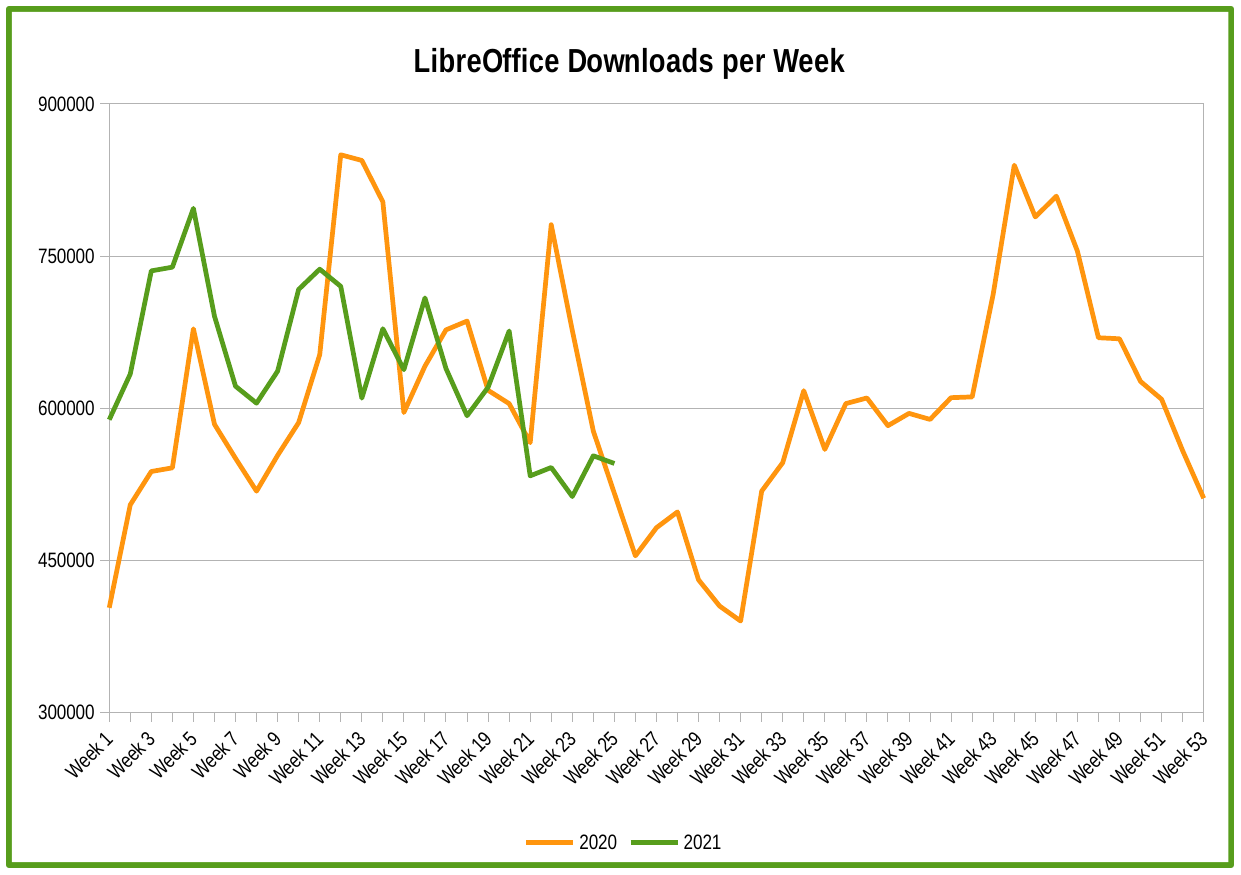

### Chart: LibreOffice Downloads per Week
| Category | 2020 | 2021 |
|---|---|---|
| Week 1 | 403075.0 | 588605.0 |
| Week 2 | 504619.0 | 633674.0 |
| Week 3 | 537449.0 | 735351.0 |
| Week 4 | 541051.0 | 739033.0 |
| Week 5 | 678229.0 | 797012.0 |
| Week 6 | 584015.0 | 690636.0 |
| Week 7 | 550434.0 | 621594.0 |
| Week 8 | 518084.0 | 604878.0 |
| Week 9 | 553351.0 | 636427.0 |
| Week 10 | 585757.0 | 717058.0 |
| Week 11 | 652702.0 | 737014.0 |
| Week 12 | 849813.0 | 720061.0 |
| Week 13 | 844233.0 | 609859.0 |
| Week 14 | 803414.0 | 678297.0 |
| Week 15 | 595696.0 | 637934.0 |
| Week 16 | 641413.0 | 708685.0 |
| Week 17 | 677165.0 | 639089.0 |
| Week 18 | 685844.0 | 592488.0 |
| Week 19 | 617613.0 | 620548.0 |
| Week 20 | 604416.0 | 676073.0 |
| Week 21 | 565900.0 | 533167.0 |
| Week 22 | 780885.0 | 541422.0 |
| Week 23 | 676658.0 | 512780.0 |
| Week 24 | 577369.0 | 552957.0 |
| Week 25 | 515790.0 | 545387.0 |
| Week 26 | 454317.0 | None |
| Week 27 | 482000.0 | None |
| Week 28 | 497584.0 | None |
| Week 29 | 430712.0 | None |
| Week 30 | 404820.0 | None |
| Week 31 | 389984.0 | None |
| Week 32 | 518084.0 | None |
| Week 33 | 546119.0 | None |
| Week 34 | 617160.0 | None |
| Week 35 | 559212.0 | None |
| Week 36 | 604497.0 | None |
| Week 37 | 610009.0 | None |
| Week 38 | 582700.0 | None |
| Week 39 | 594843.0 | None |
| Week 40 | 588902.0 | None |
| Week 41 | 610295.0 | None |
| Week 42 | 611036.0 | None |
| Week 43 | 712348.0 | None |
| Week 44 | 839580.0 | None |
| Week 45 | 788546.0 | None |
| Week 46 | 809030.0 | None |
| Week 47 | 754866.0 | None |
| Week 48 | 669394.0 | None |
| Week 49 | 668386.0 | None |
| Week 50 | 626322.0 | None |
| Week 51 | 608708.0 | None |
| Week 52 | 557995.0 | None |
| Week 53 | 511080.0 | None |